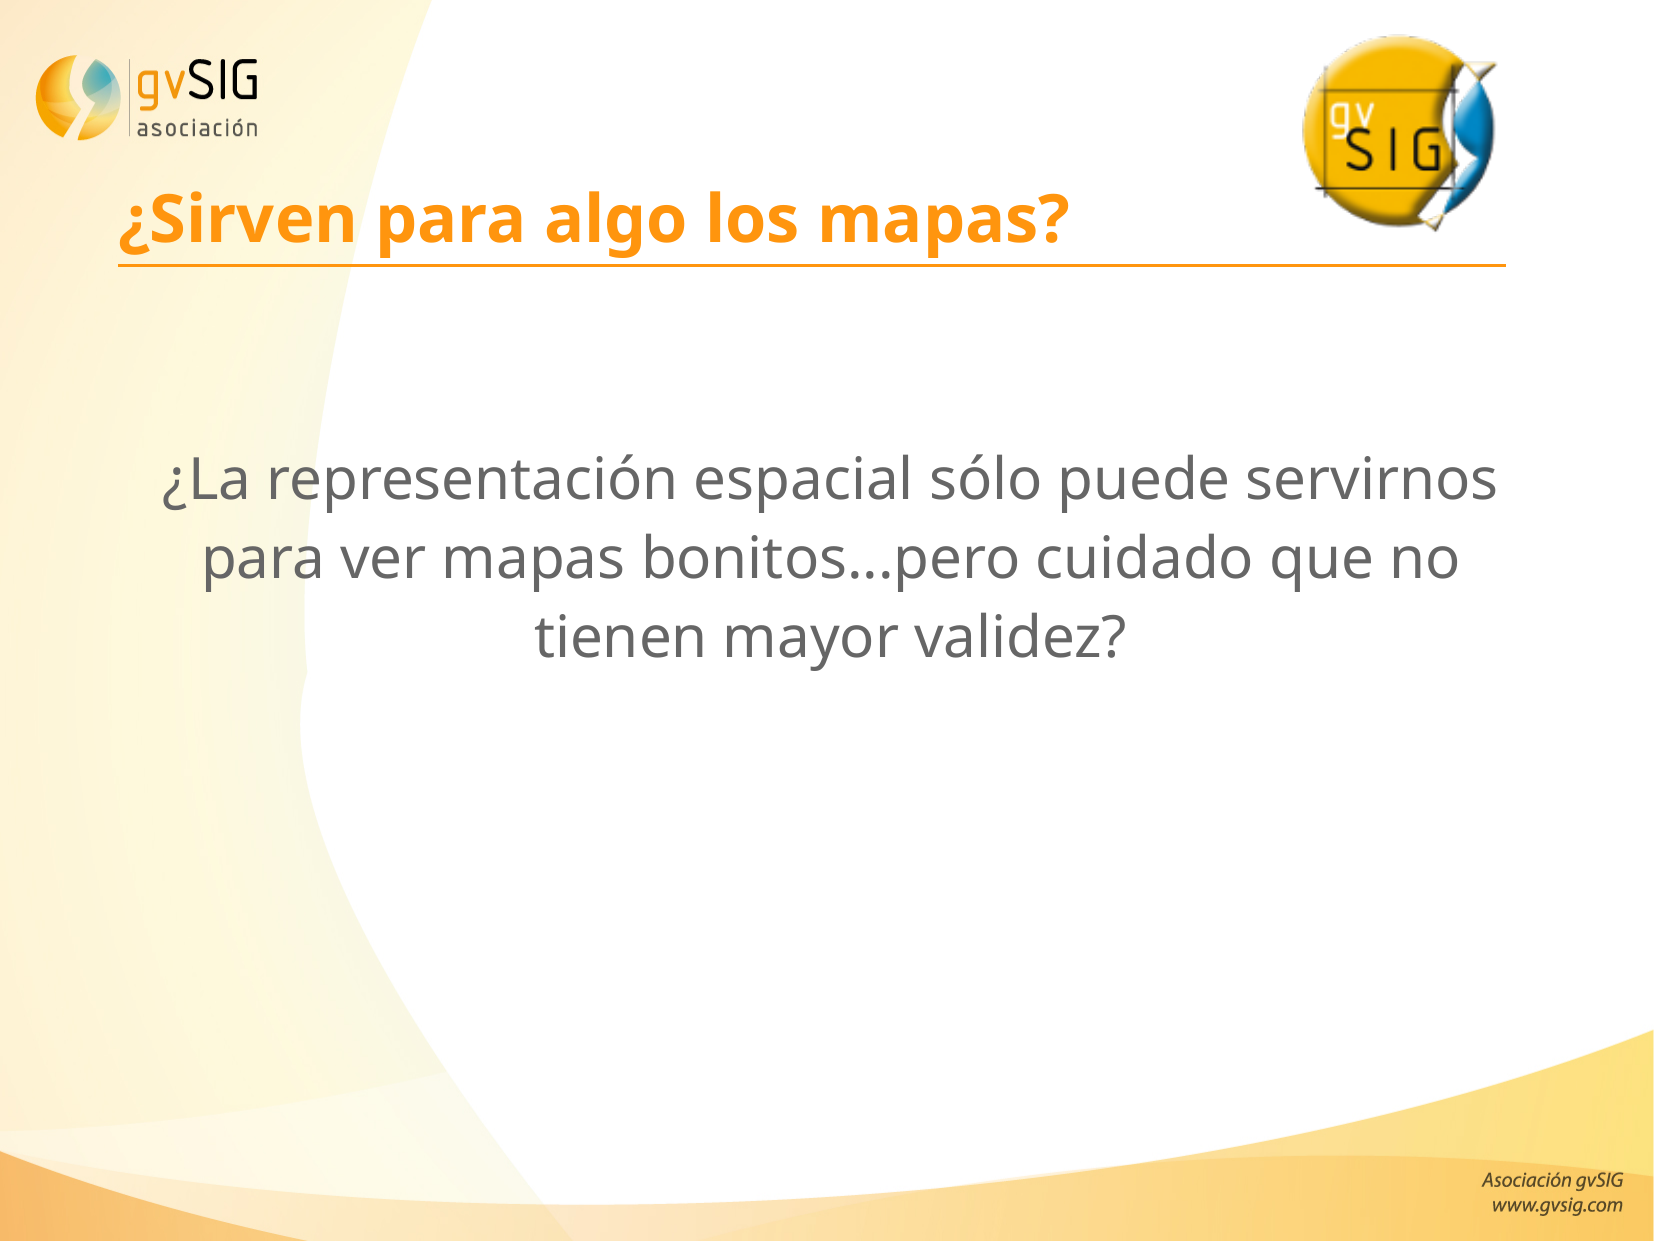

¿Sirven para algo los mapas?
¿La representación espacial sólo puede servirnos para ver mapas bonitos...pero cuidado que no tienen mayor validez?